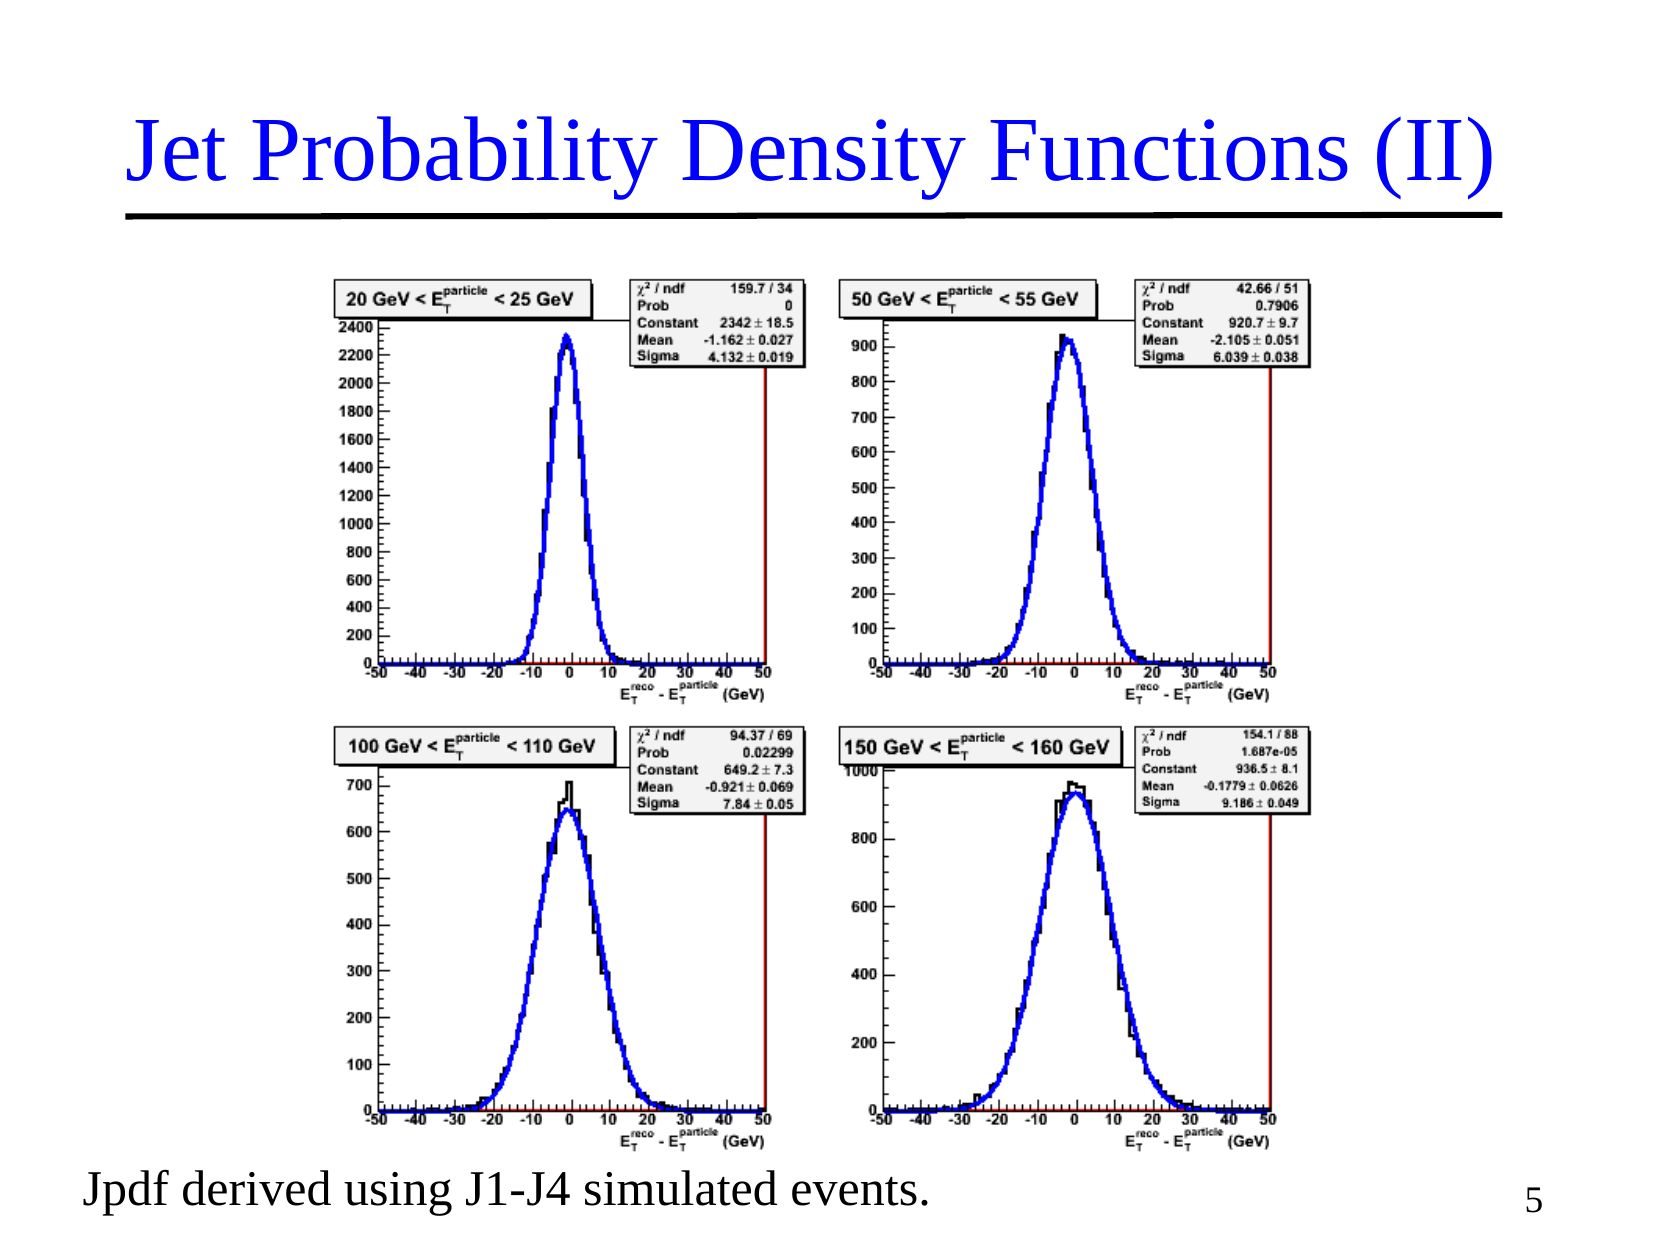

Jet Probability Density Functions (II)
Jpdf derived using J1-J4 simulated events.